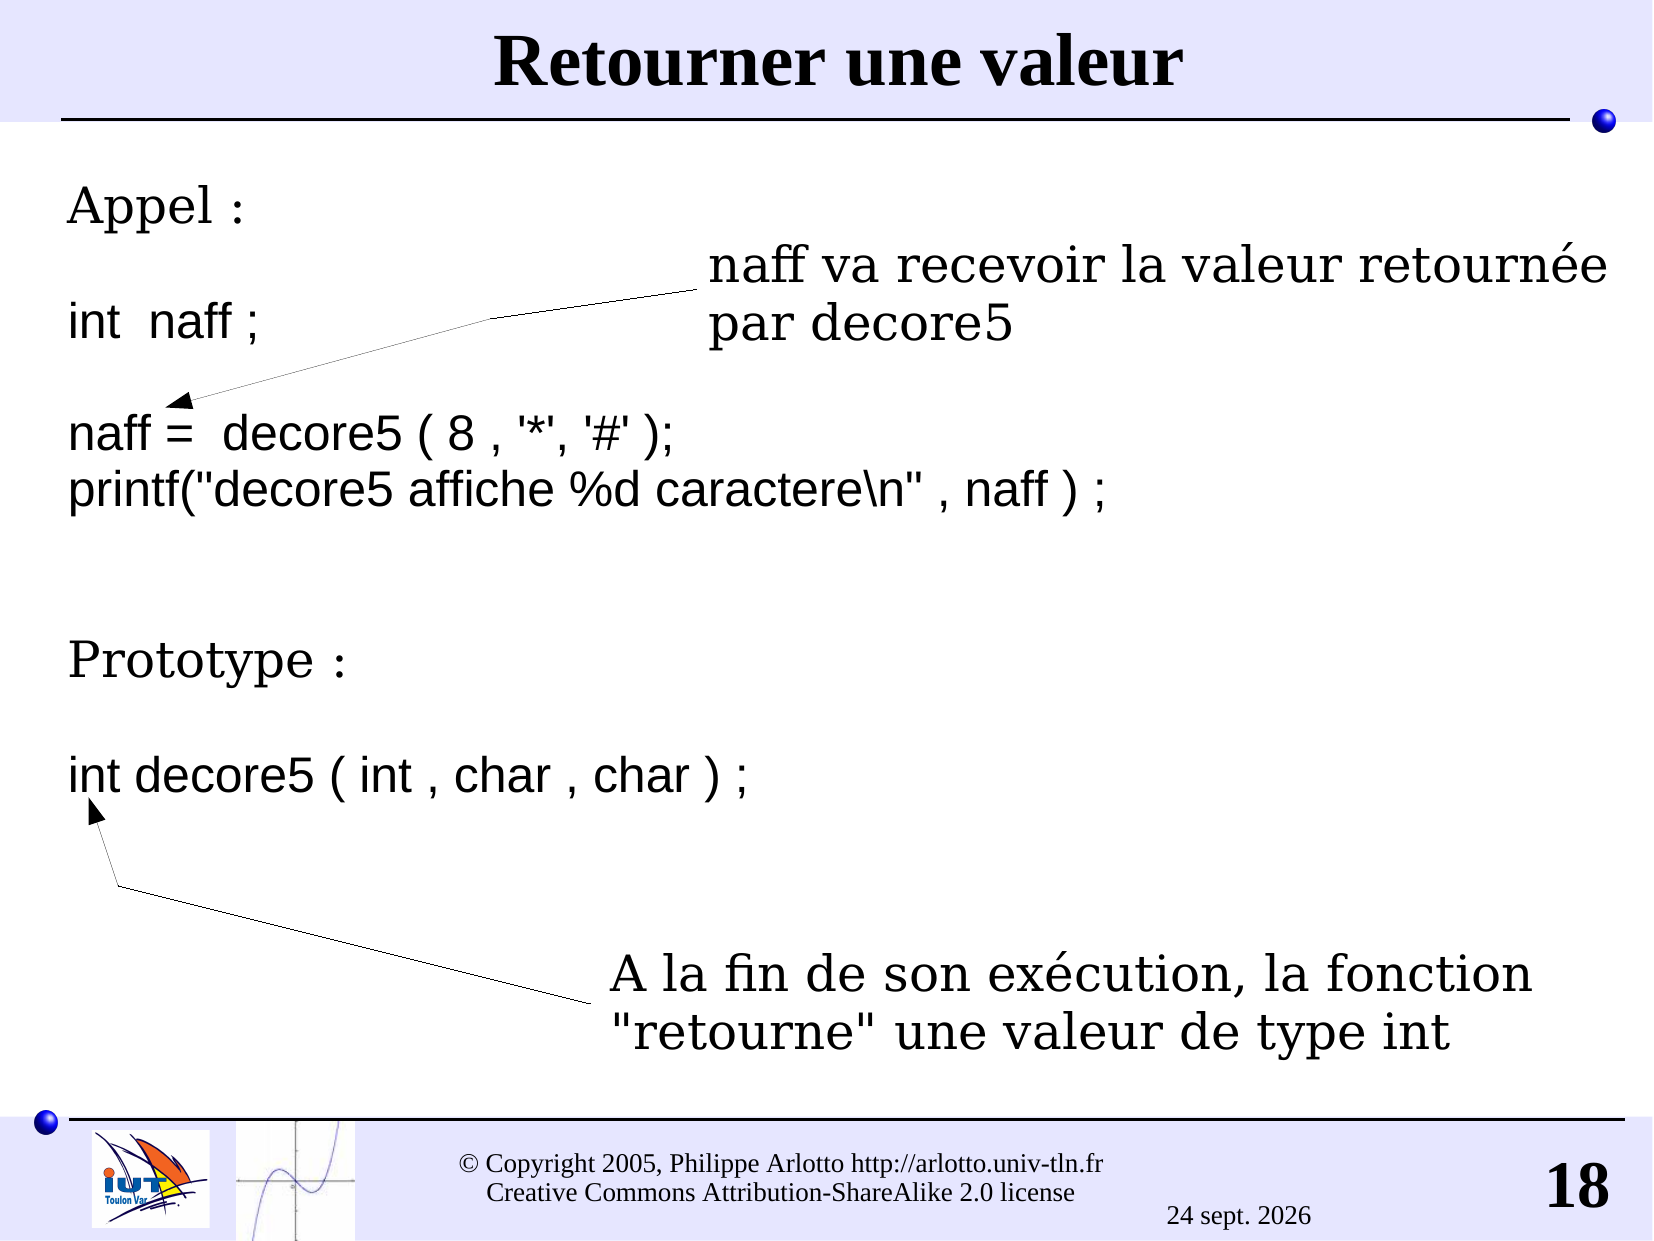

# Retourner une valeur
Appel :
int naff ;
naff = decore5 ( 8 , '*', '#' );
printf("decore5 affiche %d caractere\n" , naff ) ;
Prototype :
int decore5 ( int , char , char ) ;
naff va recevoir la valeur retournée
par decore5
A la fin de son exécution, la fonction
"retourne" une valeur de type int